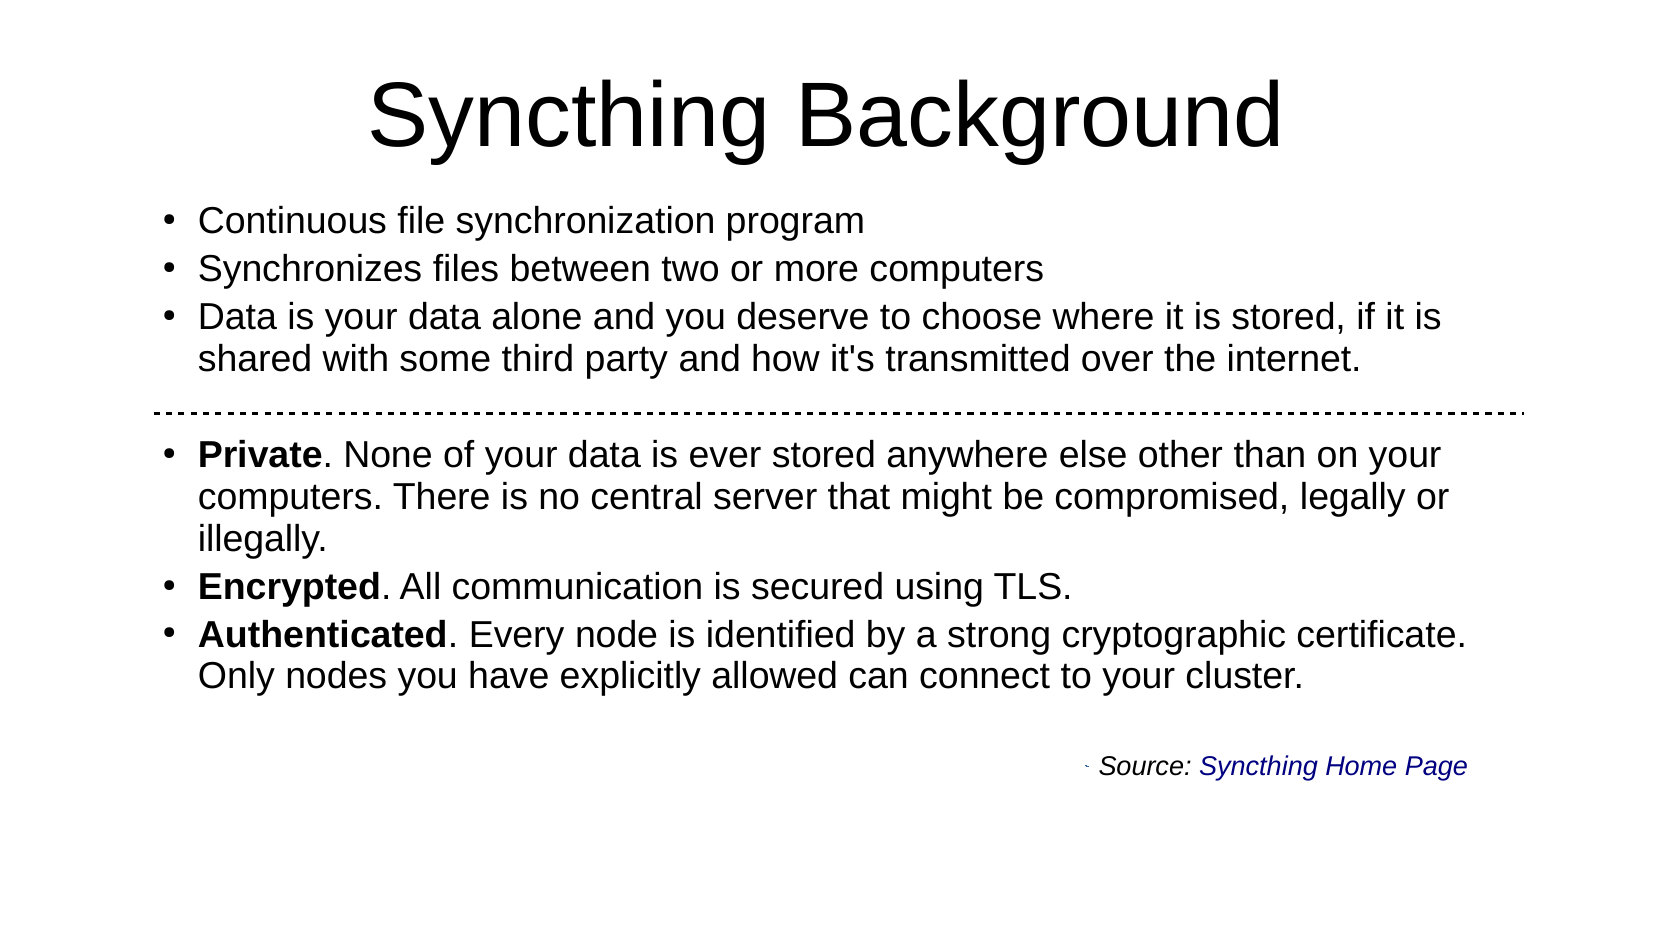

# Syncthing Background
Continuous file synchronization program
Synchronizes files between two or more computers
Data is your data alone and you deserve to choose where it is stored, if it is shared with some third party and how it's transmitted over the internet.
Private. None of your data is ever stored anywhere else other than on your computers. There is no central server that might be compromised, legally or illegally.
Encrypted. All communication is secured using TLS.
Authenticated. Every node is identified by a strong cryptographic certificate. Only nodes you have explicitly allowed can connect to your cluster.
Source: Syncthing Home Page